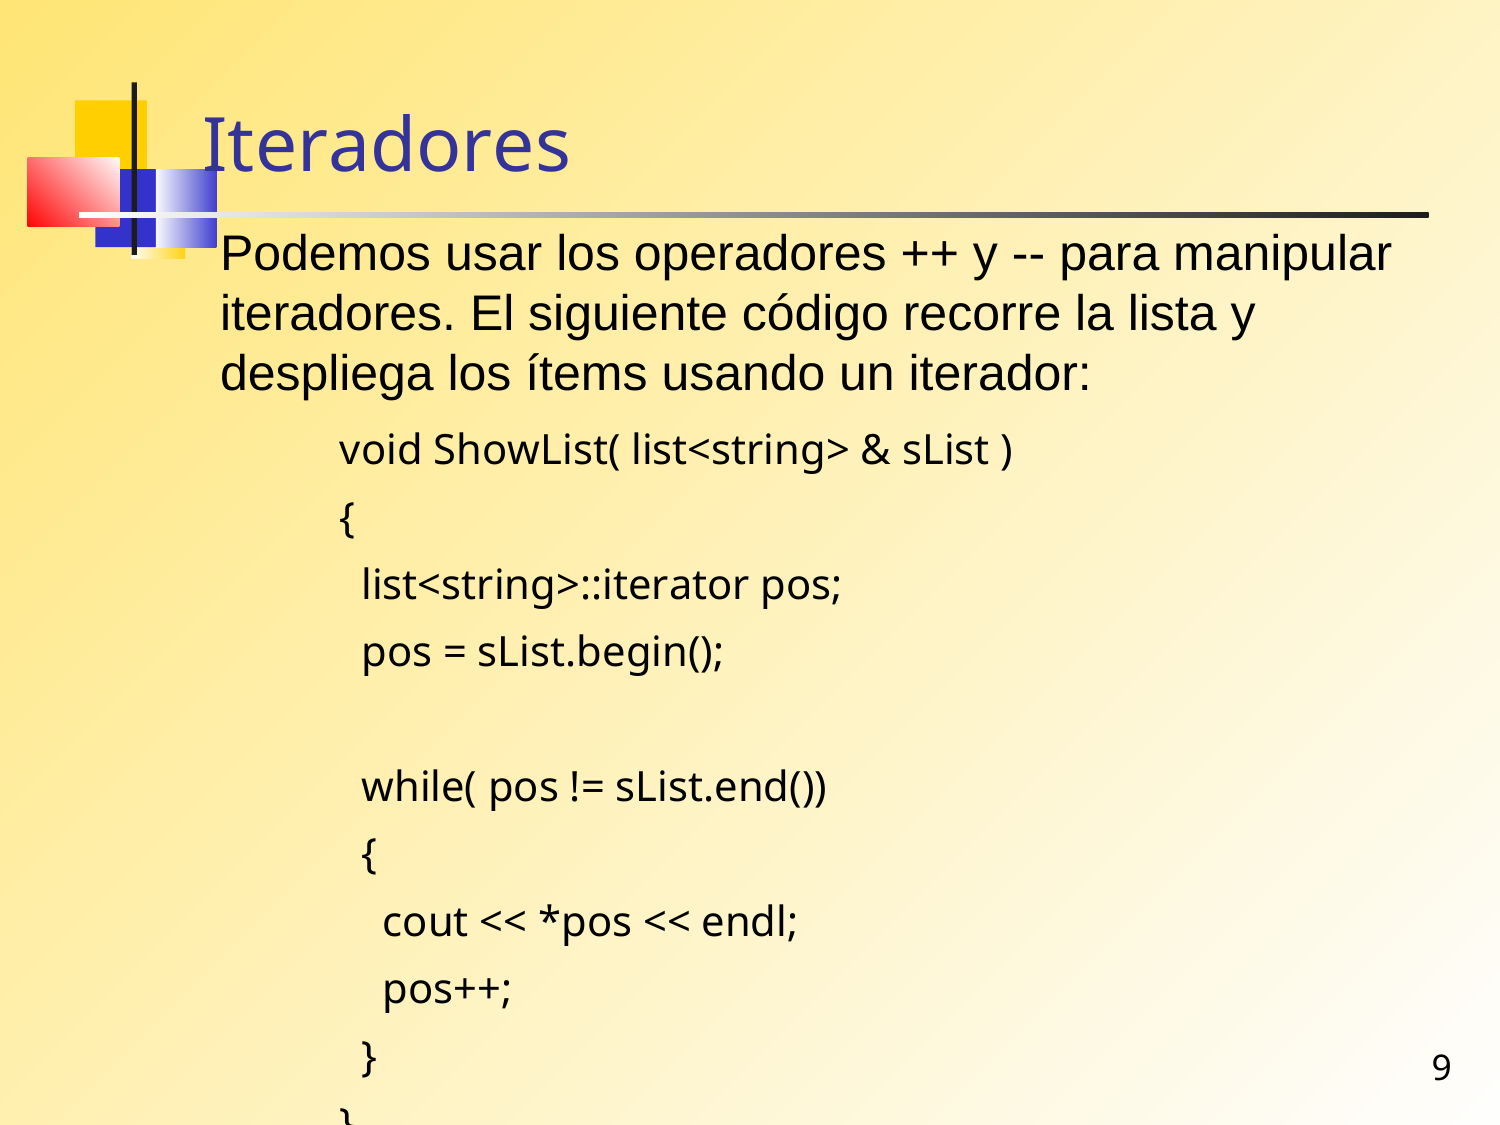

# Iteradores
Podemos usar los operadores ++ y -- para manipular iteradores. El siguiente código recorre la lista y despliega los ítems usando un iterador:
void ShowList( list<string> & sList )‏
{
 list<string>::iterator pos;
 pos = sList.begin();
 while( pos != sList.end())‏
 {
 cout << *pos << endl;
 pos++;
 }
}
9